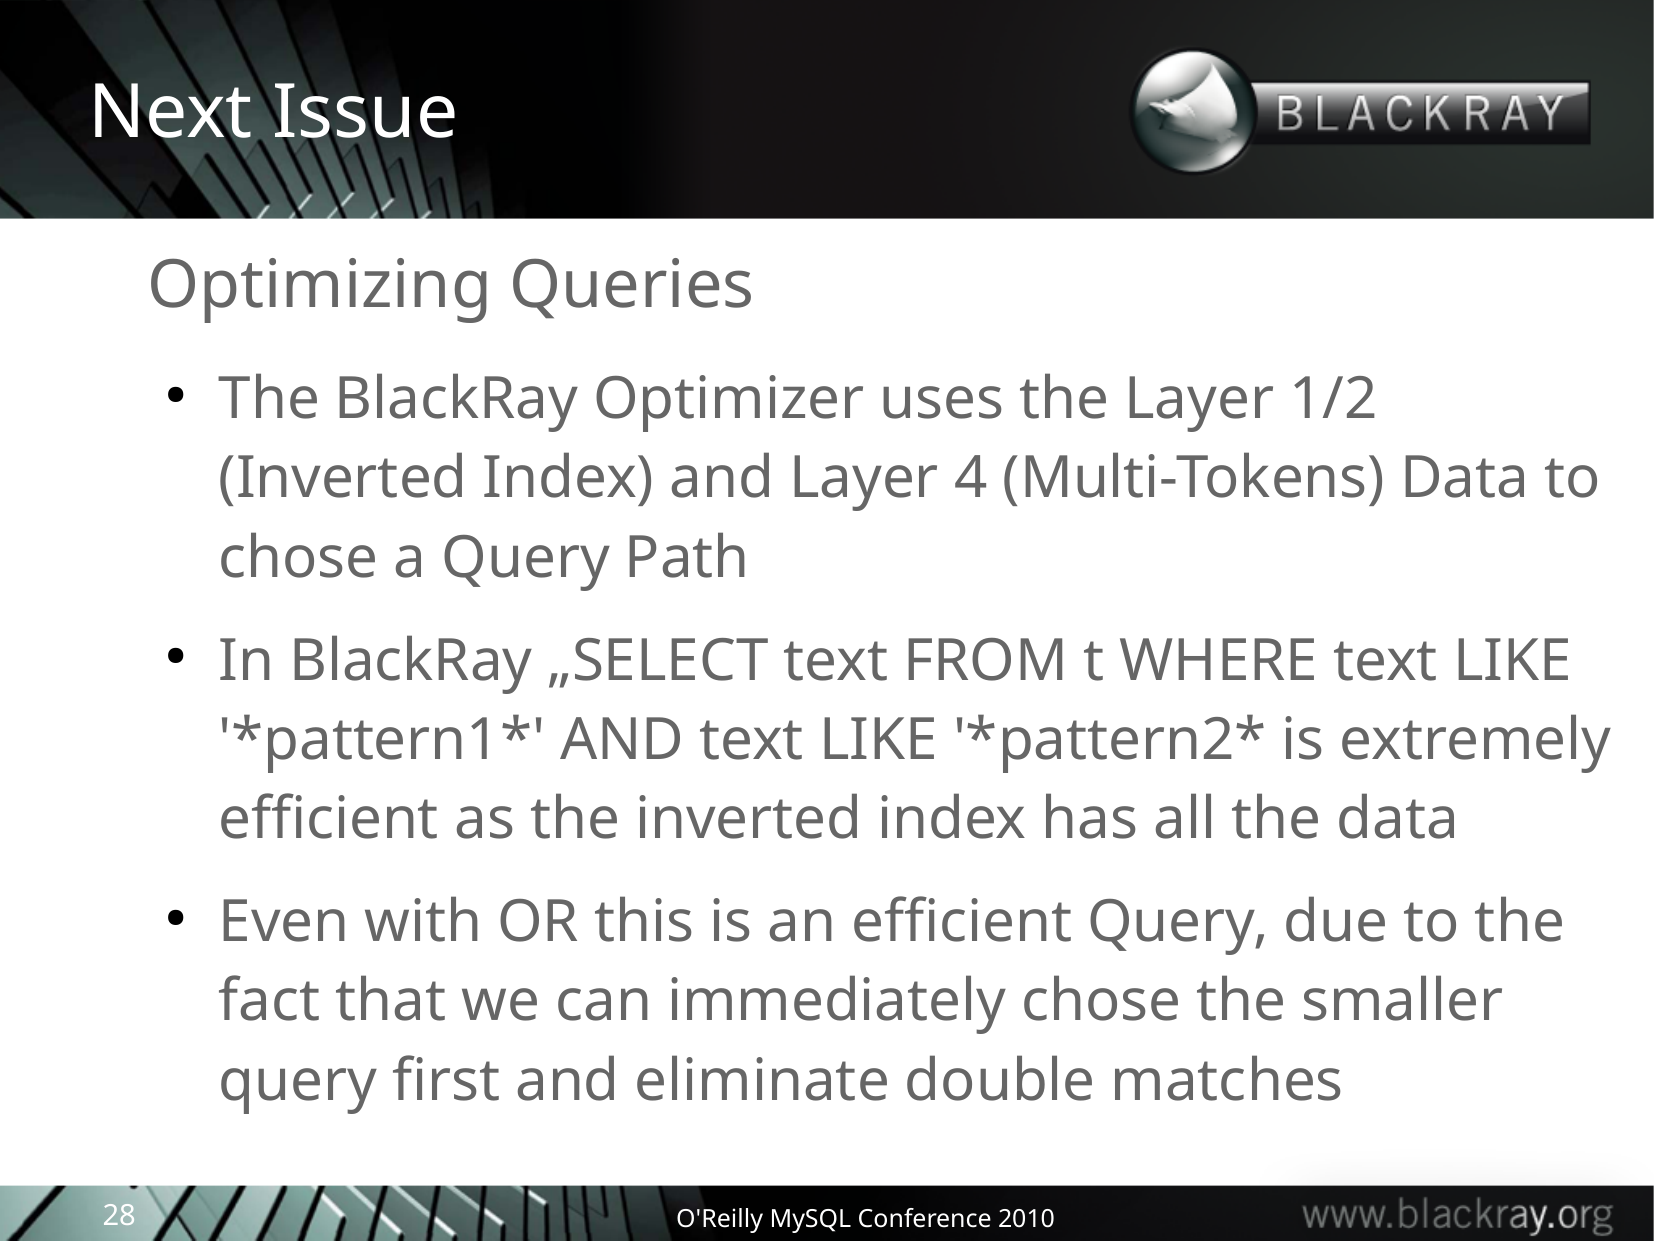

# Next Issue
Optimizing Queries
The BlackRay Optimizer uses the Layer 1/2 (Inverted Index) and Layer 4 (Multi-Tokens) Data to chose a Query Path
In BlackRay „SELECT text FROM t WHERE text LIKE '*pattern1*' AND text LIKE '*pattern2* is extremely efficient as the inverted index has all the data
Even with OR this is an efficient Query, due to the fact that we can immediately chose the smaller query first and eliminate double matches